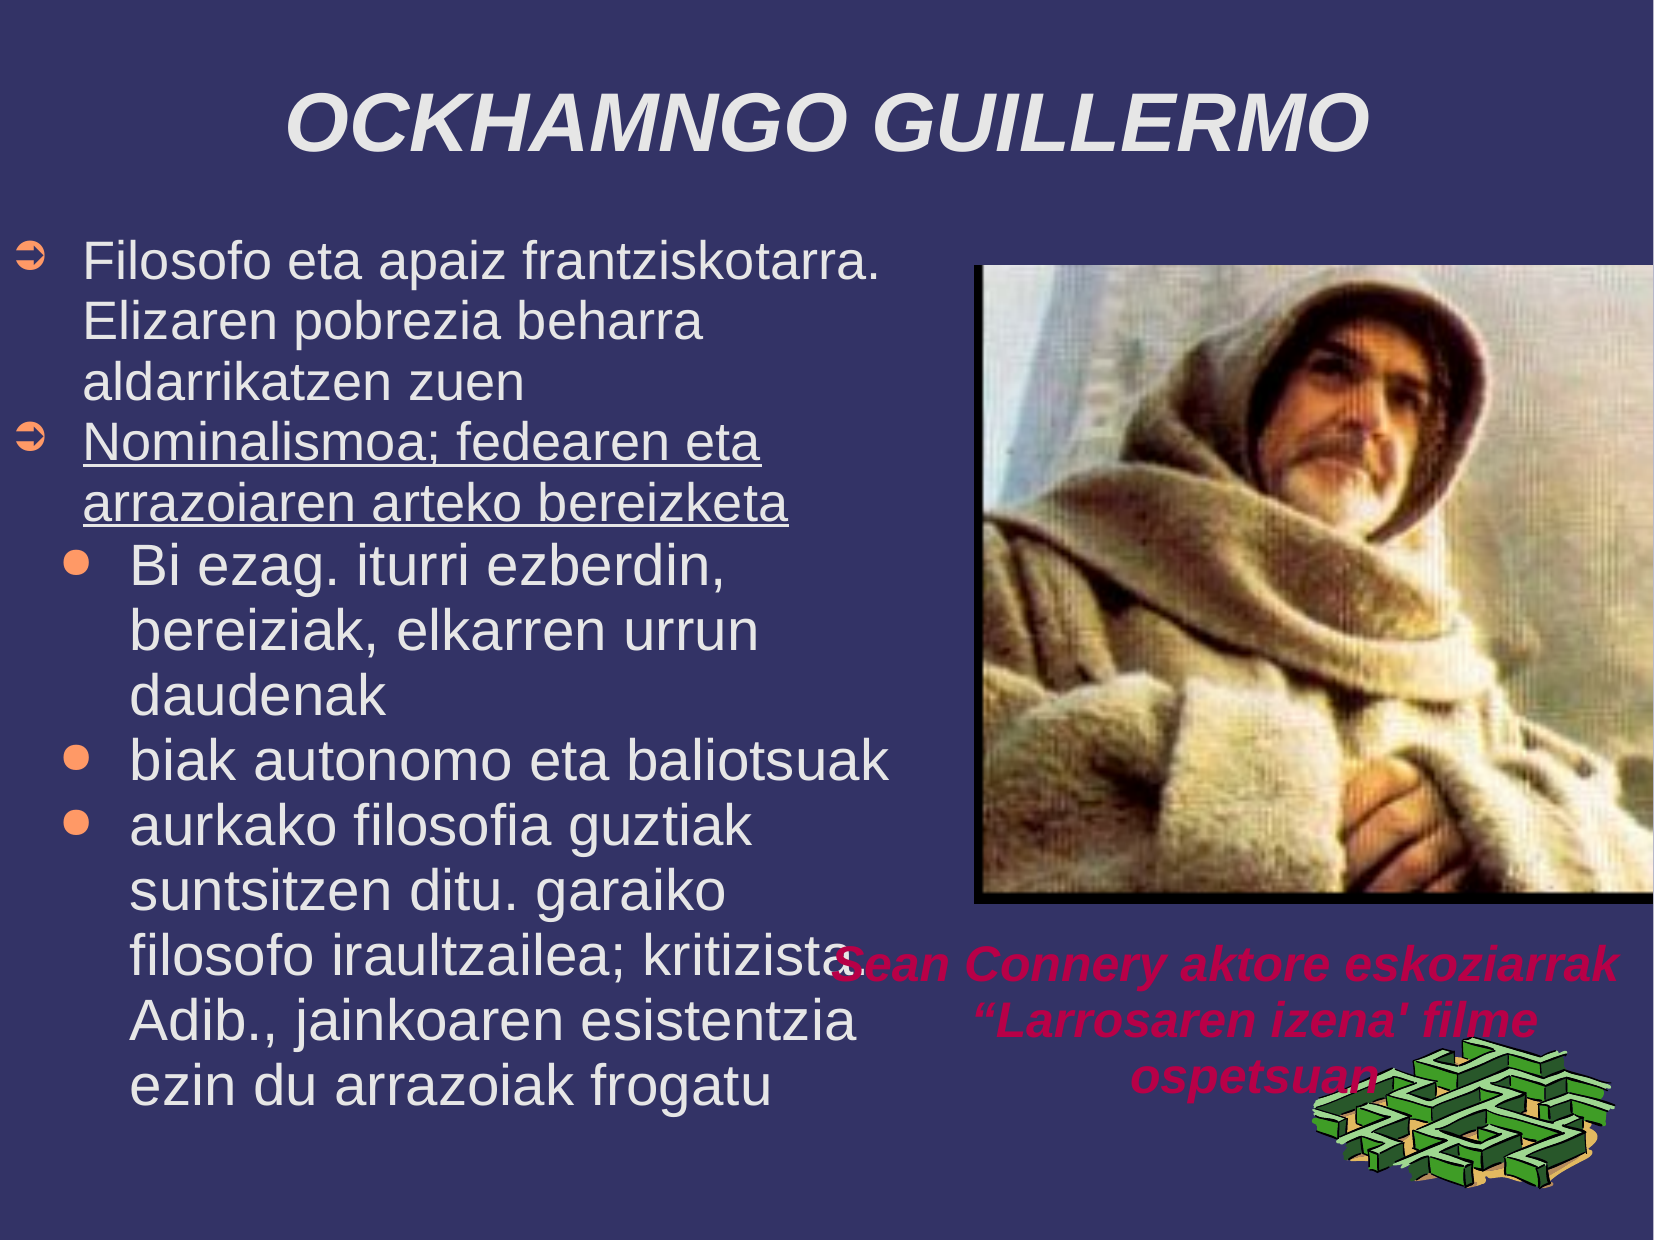

# OCKHAMNGO GUILLERMO
Filosofo eta apaiz frantziskotarra. Elizaren pobrezia beharra aldarrikatzen zuen
Nominalismoa; fedearen eta arrazoiaren arteko bereizketa
Bi ezag. iturri ezberdin, bereiziak, elkarren urrun daudenak
biak autonomo eta baliotsuak
aurkako filosofia guztiak suntsitzen ditu. garaiko filosofo iraultzailea; kritizista. Adib., jainkoaren esistentzia ezin du arrazoiak frogatu
Sean Connery aktore eskoziarrak “Larrosaren izena' filme ospetsuan